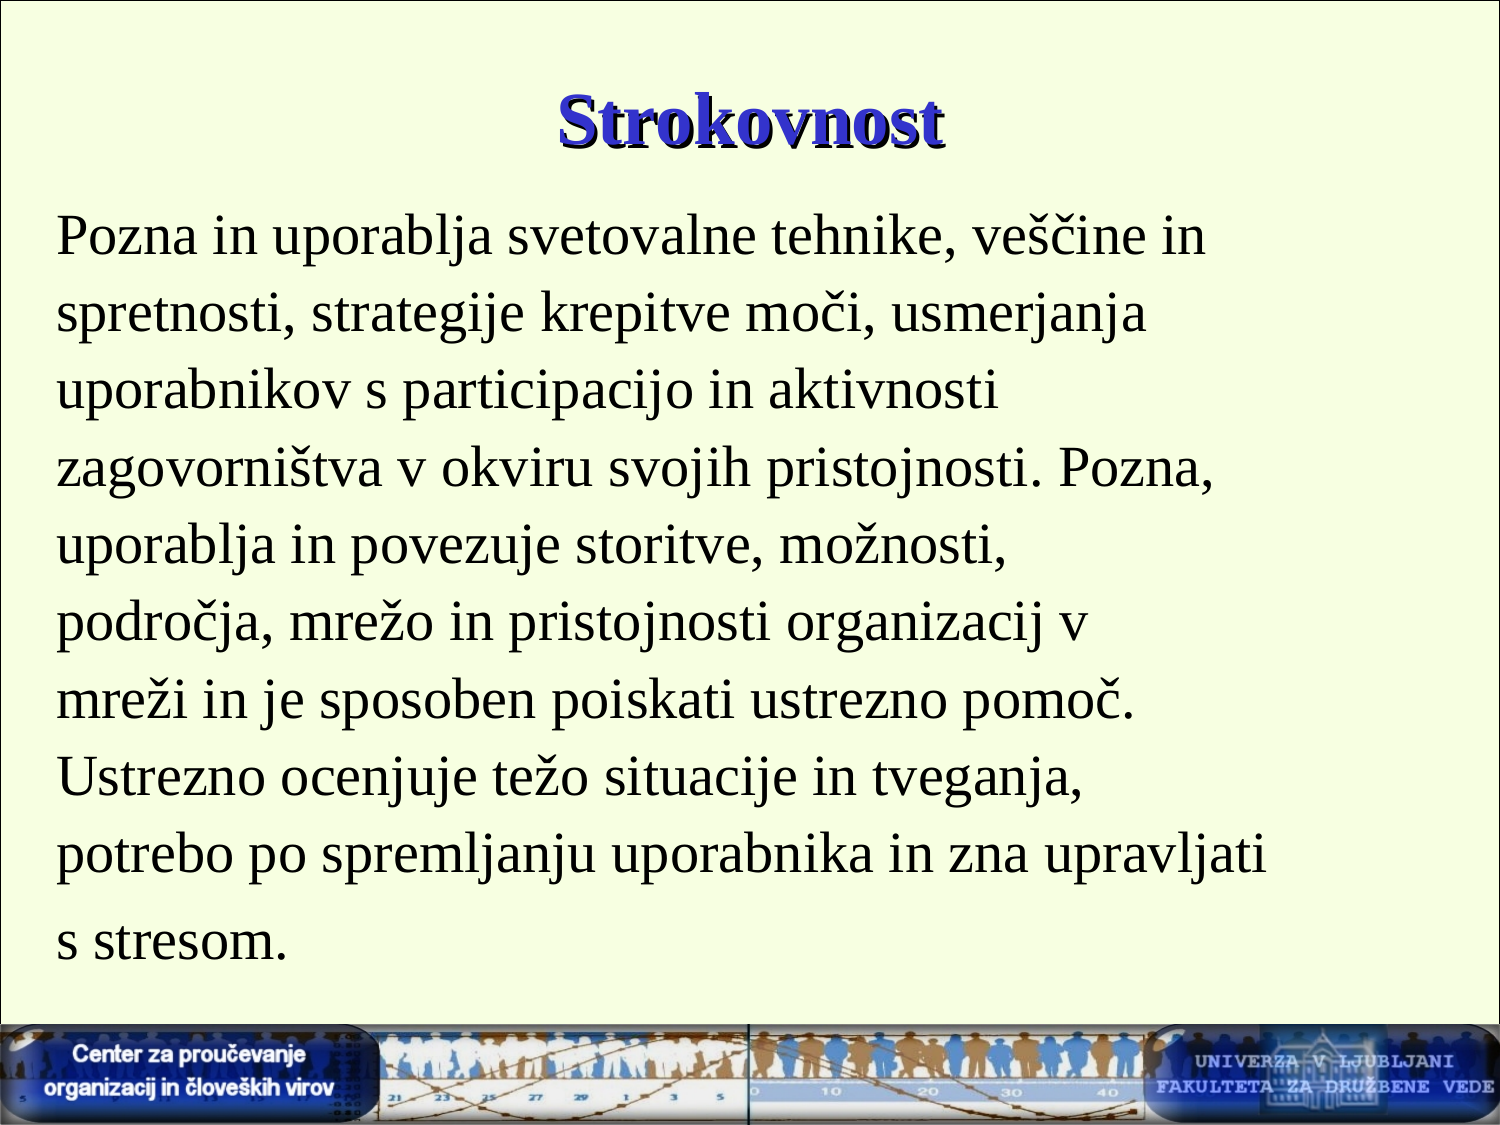

# Strokovnost
Pozna in uporablja svetovalne tehnike, veščine in
spretnosti, strategije krepitve moči, usmerjanja
uporabnikov s participacijo in aktivnosti
zagovorništva v okviru svojih pristojnosti. Pozna,
uporablja in povezuje storitve, možnosti,
področja, mrežo in pristojnosti organizacij v
mreži in je sposoben poiskati ustrezno pomoč.
Ustrezno ocenjuje težo situacije in tveganja,
potrebo po spremljanju uporabnika in zna upravljati
s stresom.